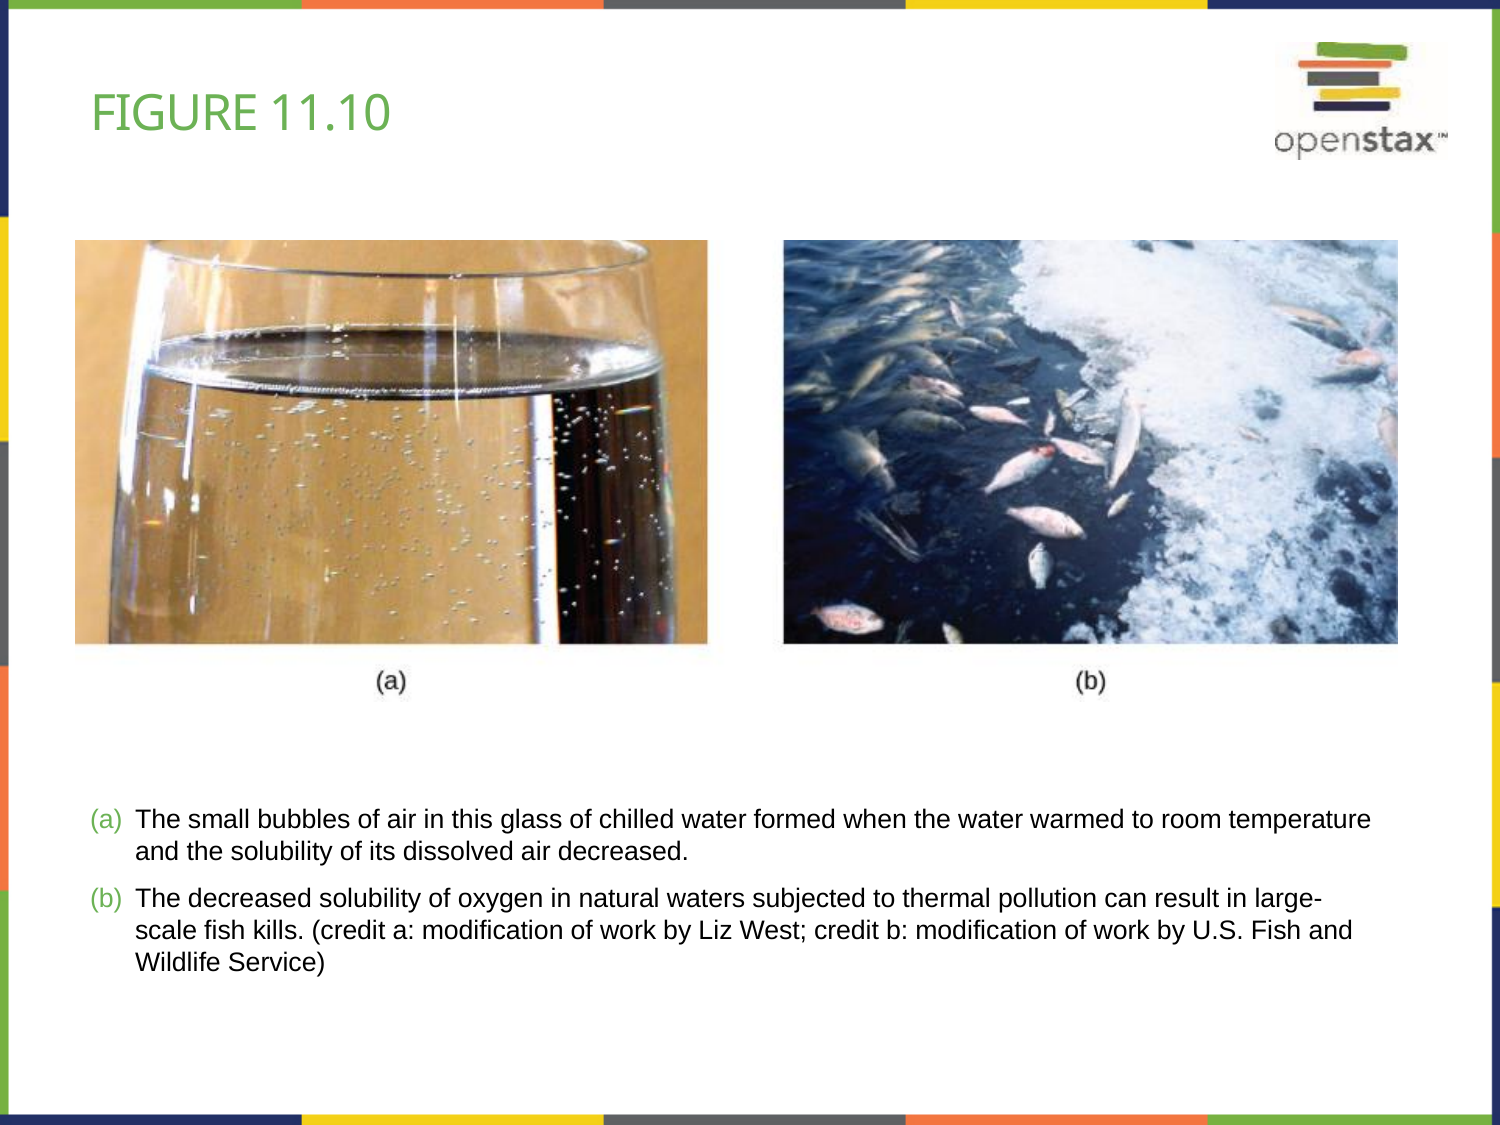

# Figure 11.10
The small bubbles of air in this glass of chilled water formed when the water warmed to room temperature and the solubility of its dissolved air decreased.
The decreased solubility of oxygen in natural waters subjected to thermal pollution can result in large-scale fish kills. (credit a: modification of work by Liz West; credit b: modification of work by U.S. Fish and Wildlife Service)